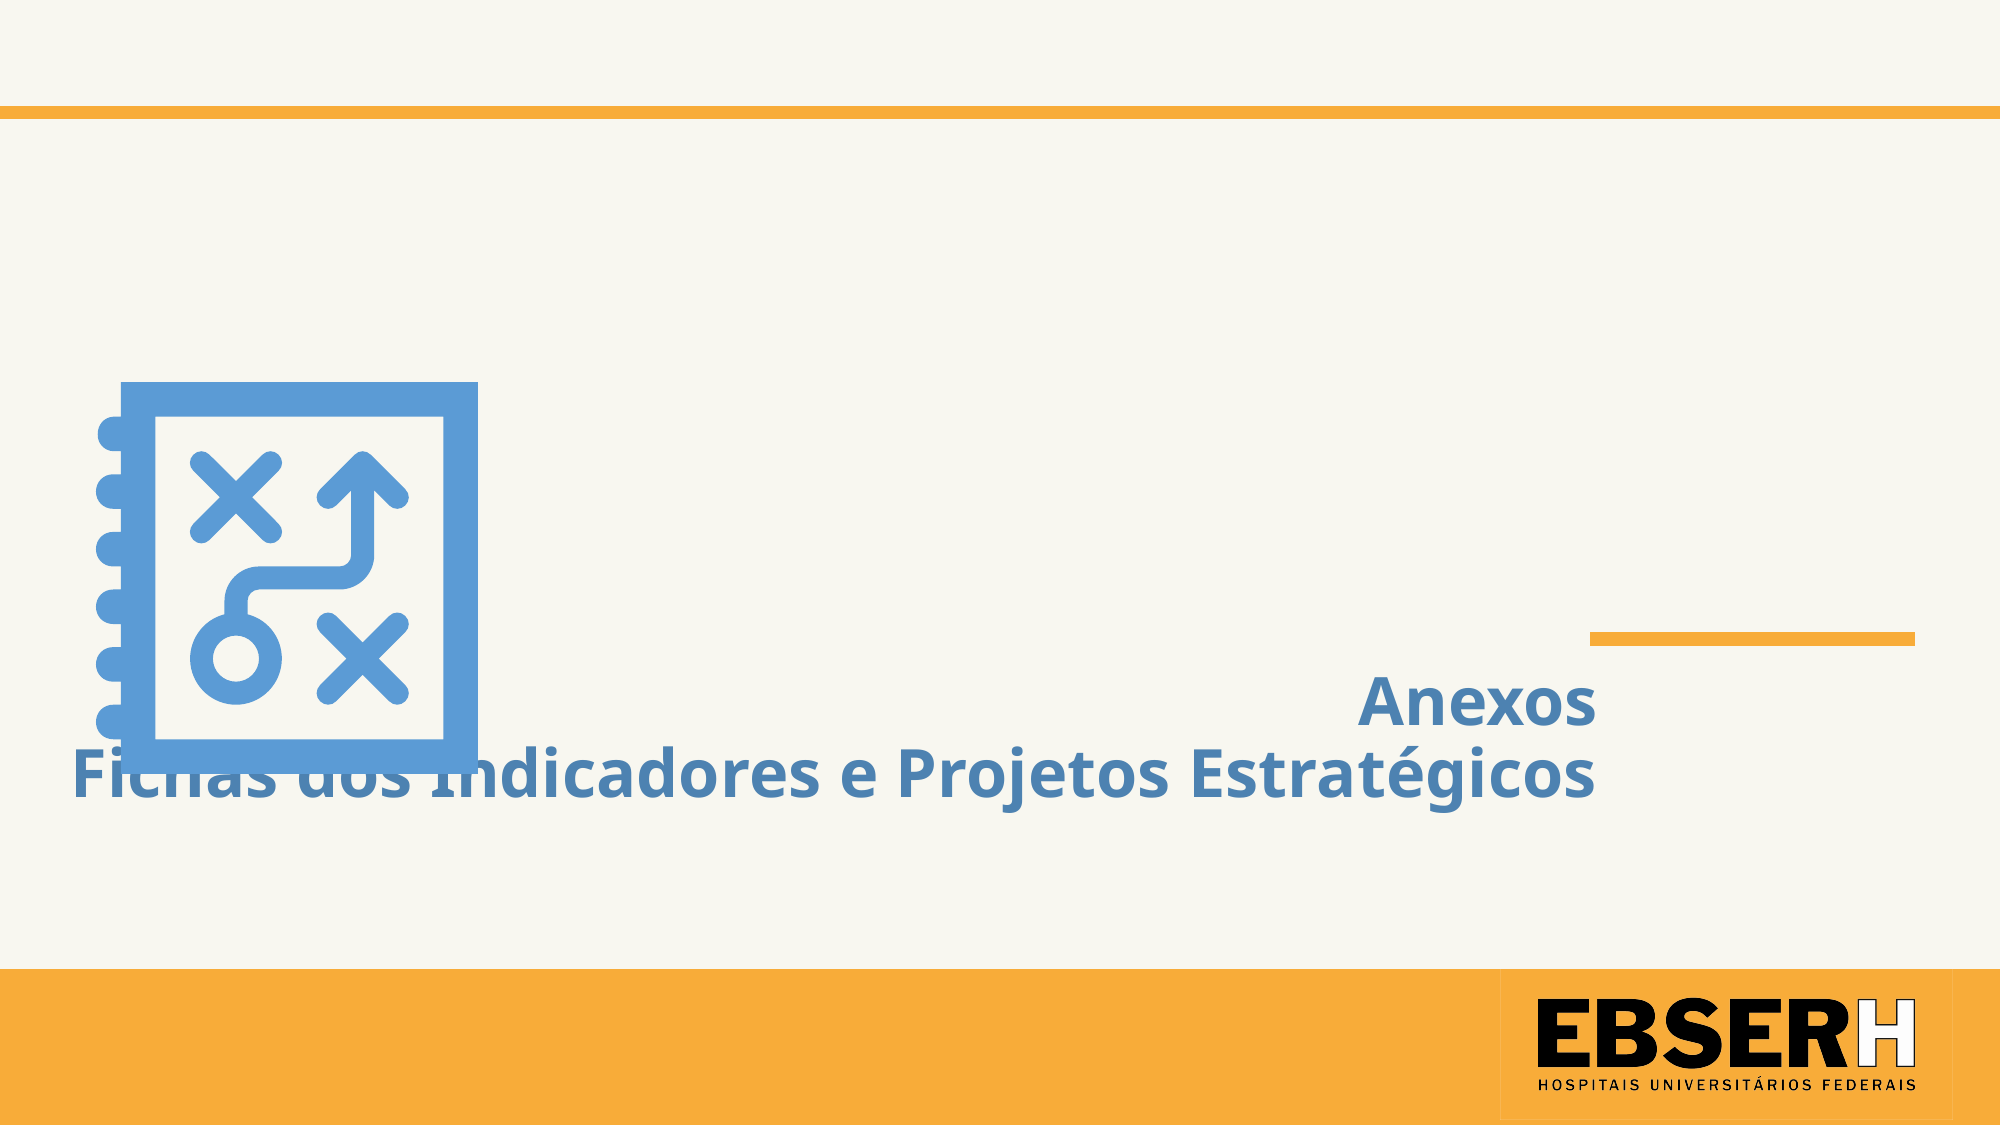

Anexos
Fichas dos Indicadores e Projetos Estratégicos